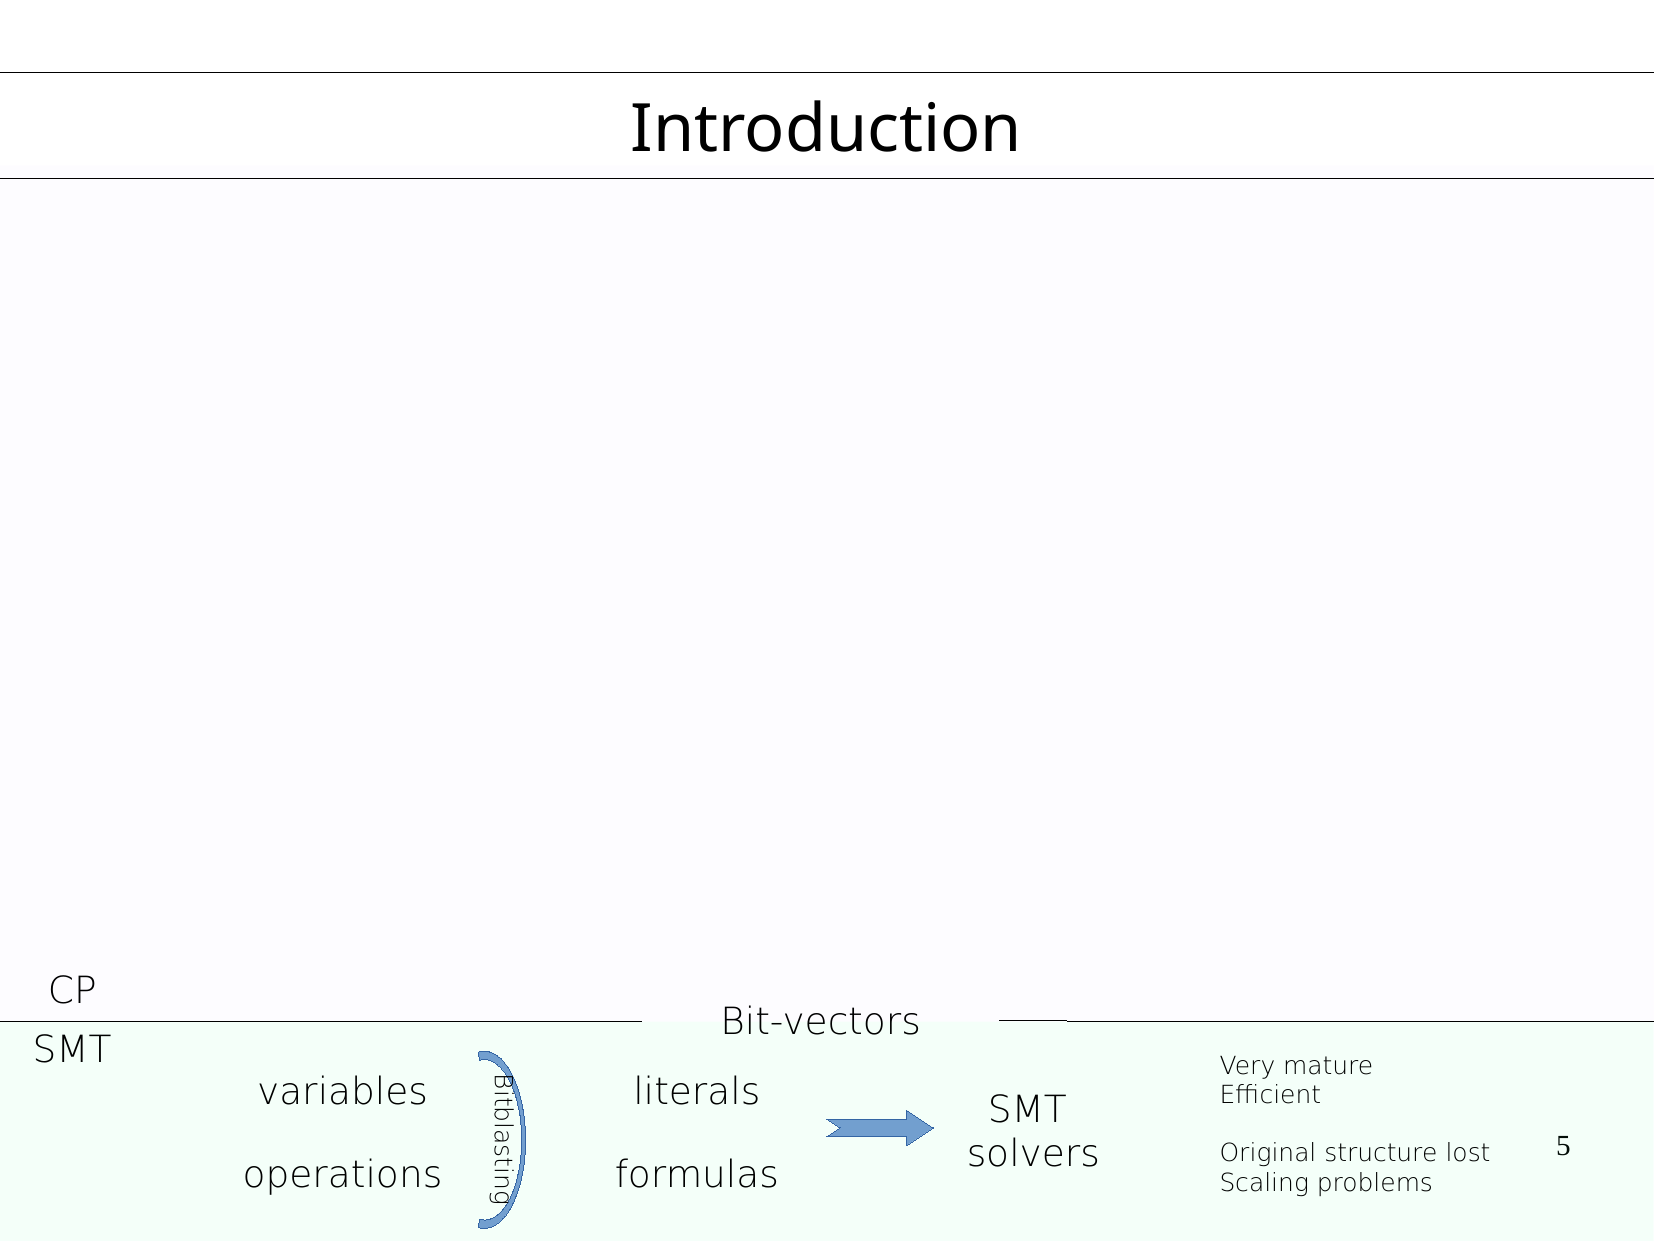

Introduction
This method has been used for some time now so it obviously has advantages. Relying on the ever evolving SMT allows to profit from mature technology.
But the downside is that it doesn't scale to problems with very large bit vectors and that the structure of the original problem is lost, so simplifications that would be readily available to us using bit-vector may become unusable
CP
Bit-vectors
SMT
Very mature
Efficient
Original structure lost
Scaling problems
variables
literals
SMT
solvers
Bitblasting
5
operations
formulas